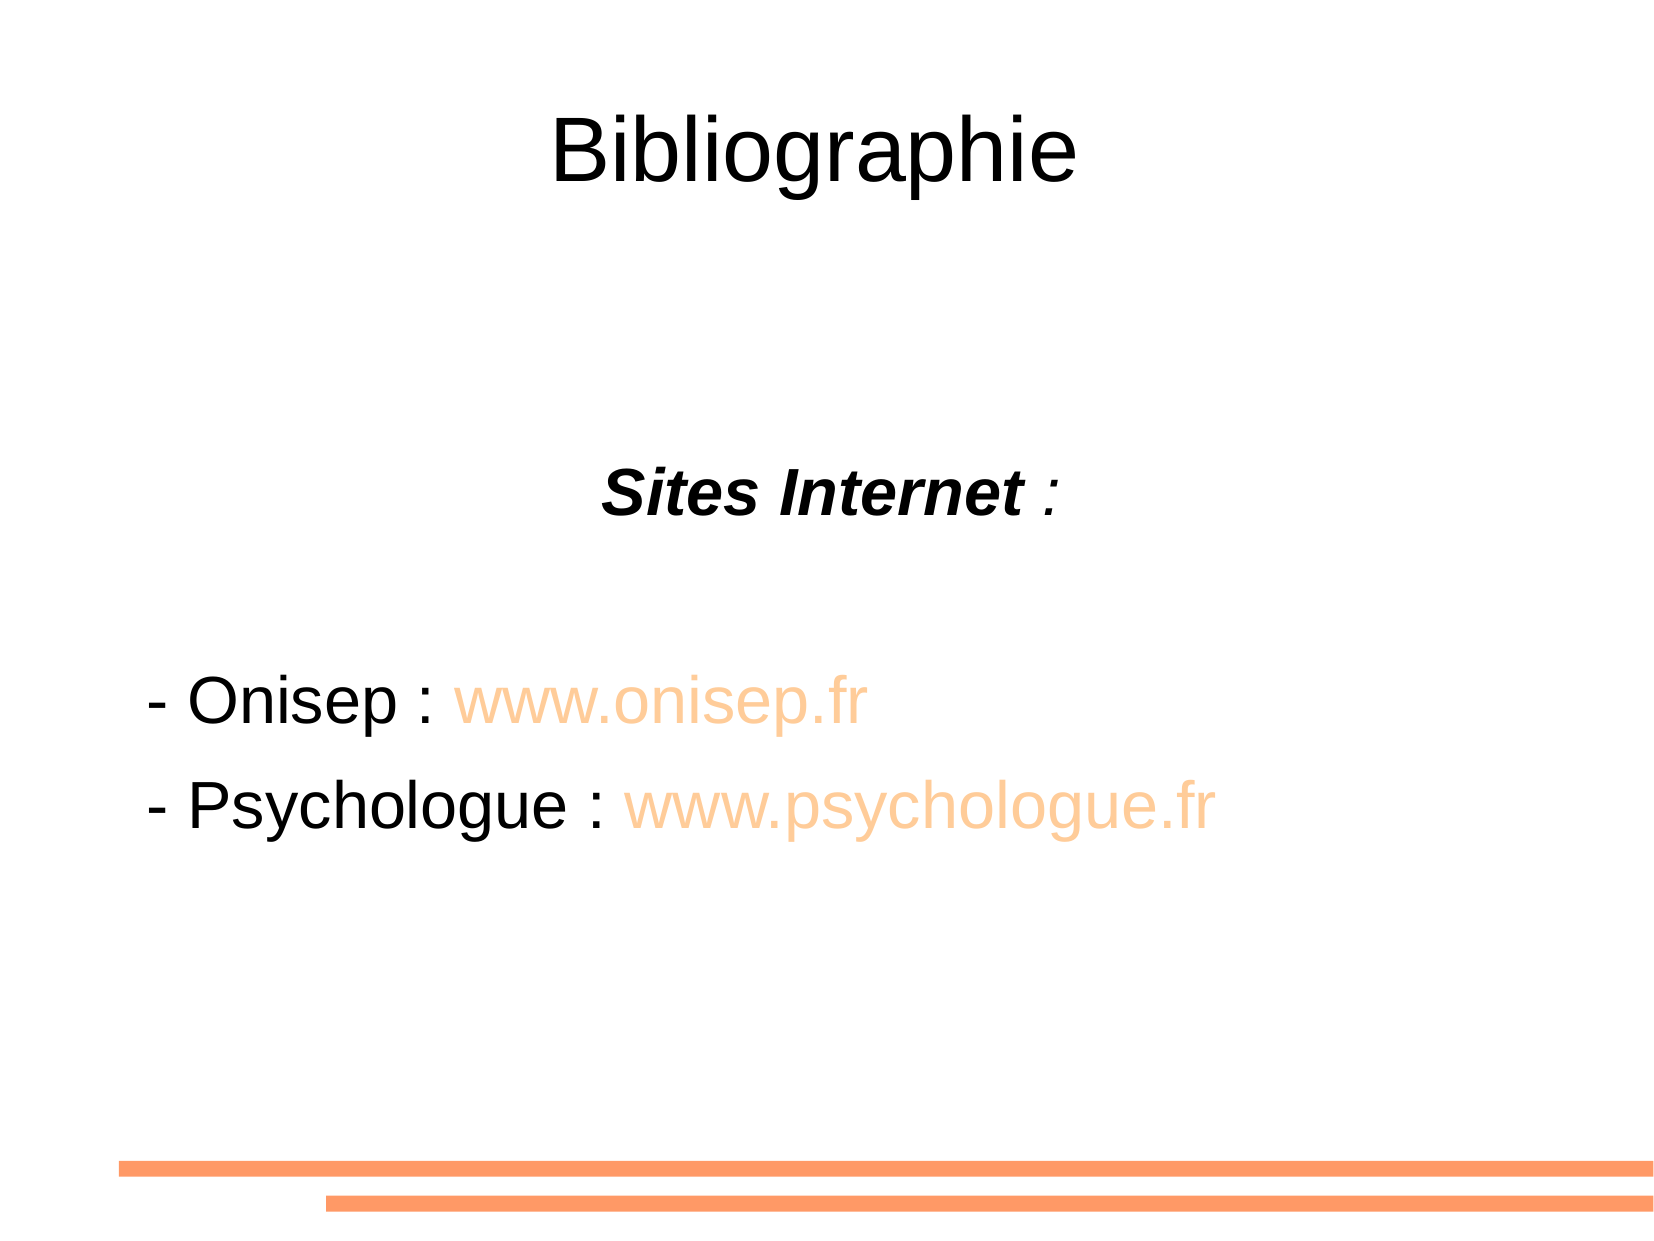

# Bibliographie
Sites Internet :
- Onisep : www.onisep.fr
- Psychologue : www.psychologue.fr